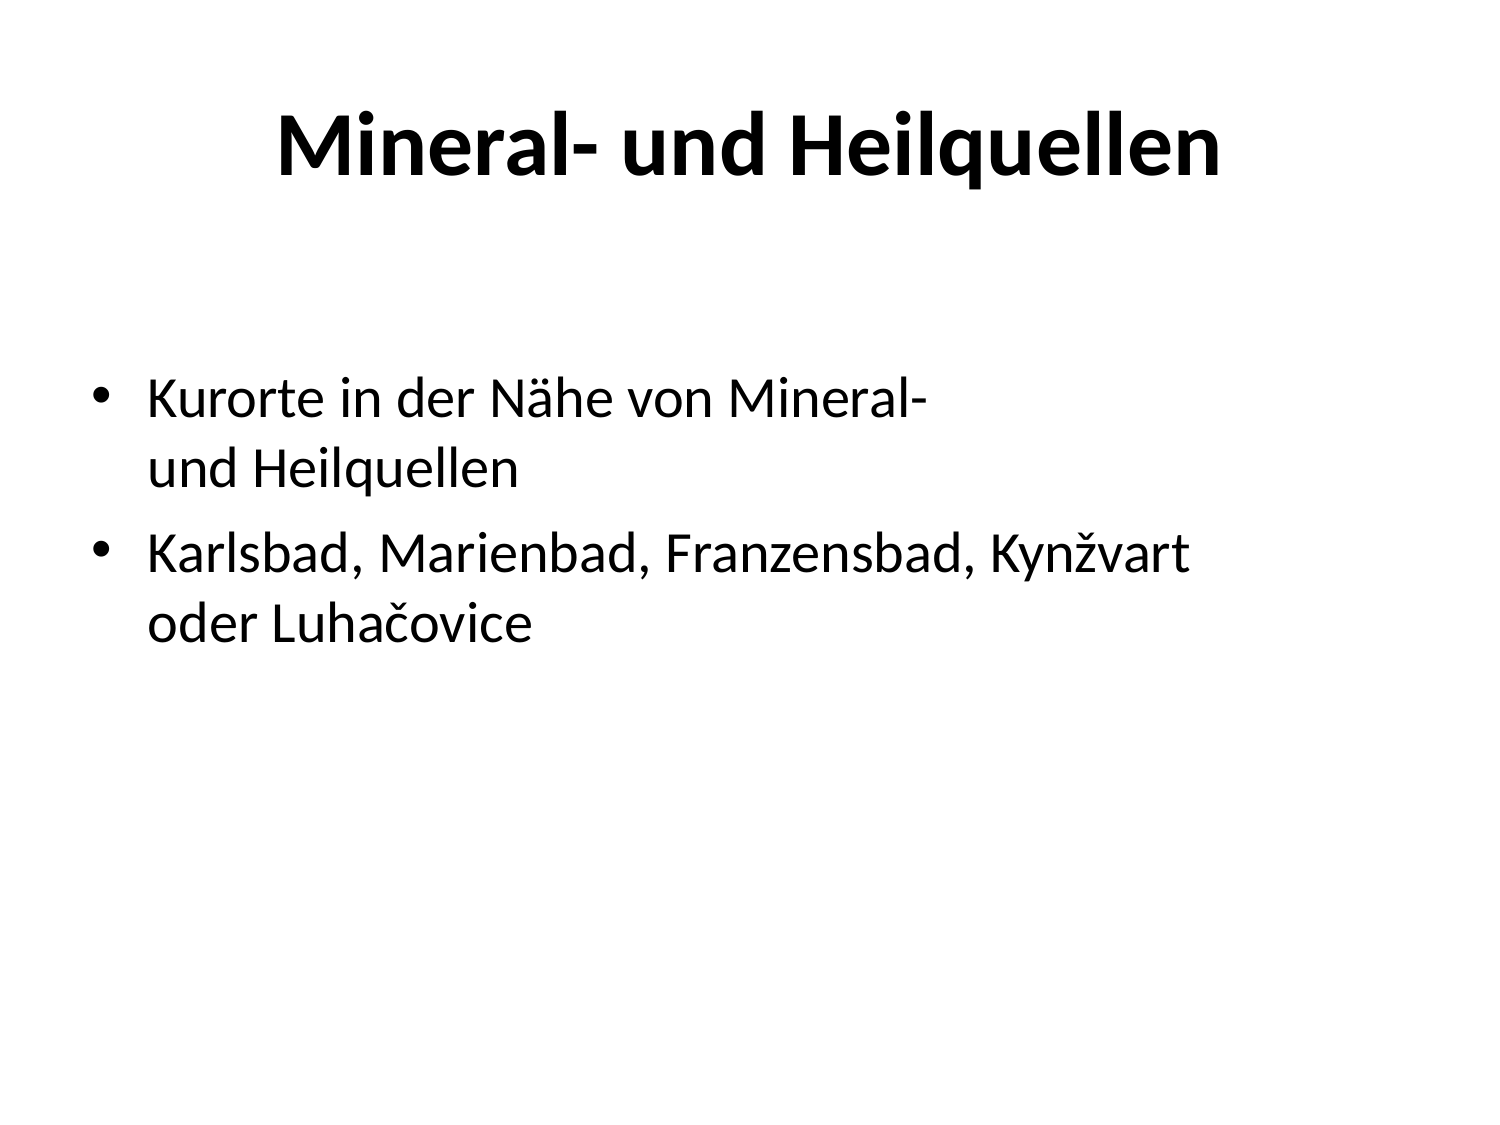

# Mineral- und Heilquellen
Kurorte in der Nähe von Mineral-
und Heilquellen
Karlsbad, Marienbad, Franzensbad, Kynžvart
oder Luhačovice